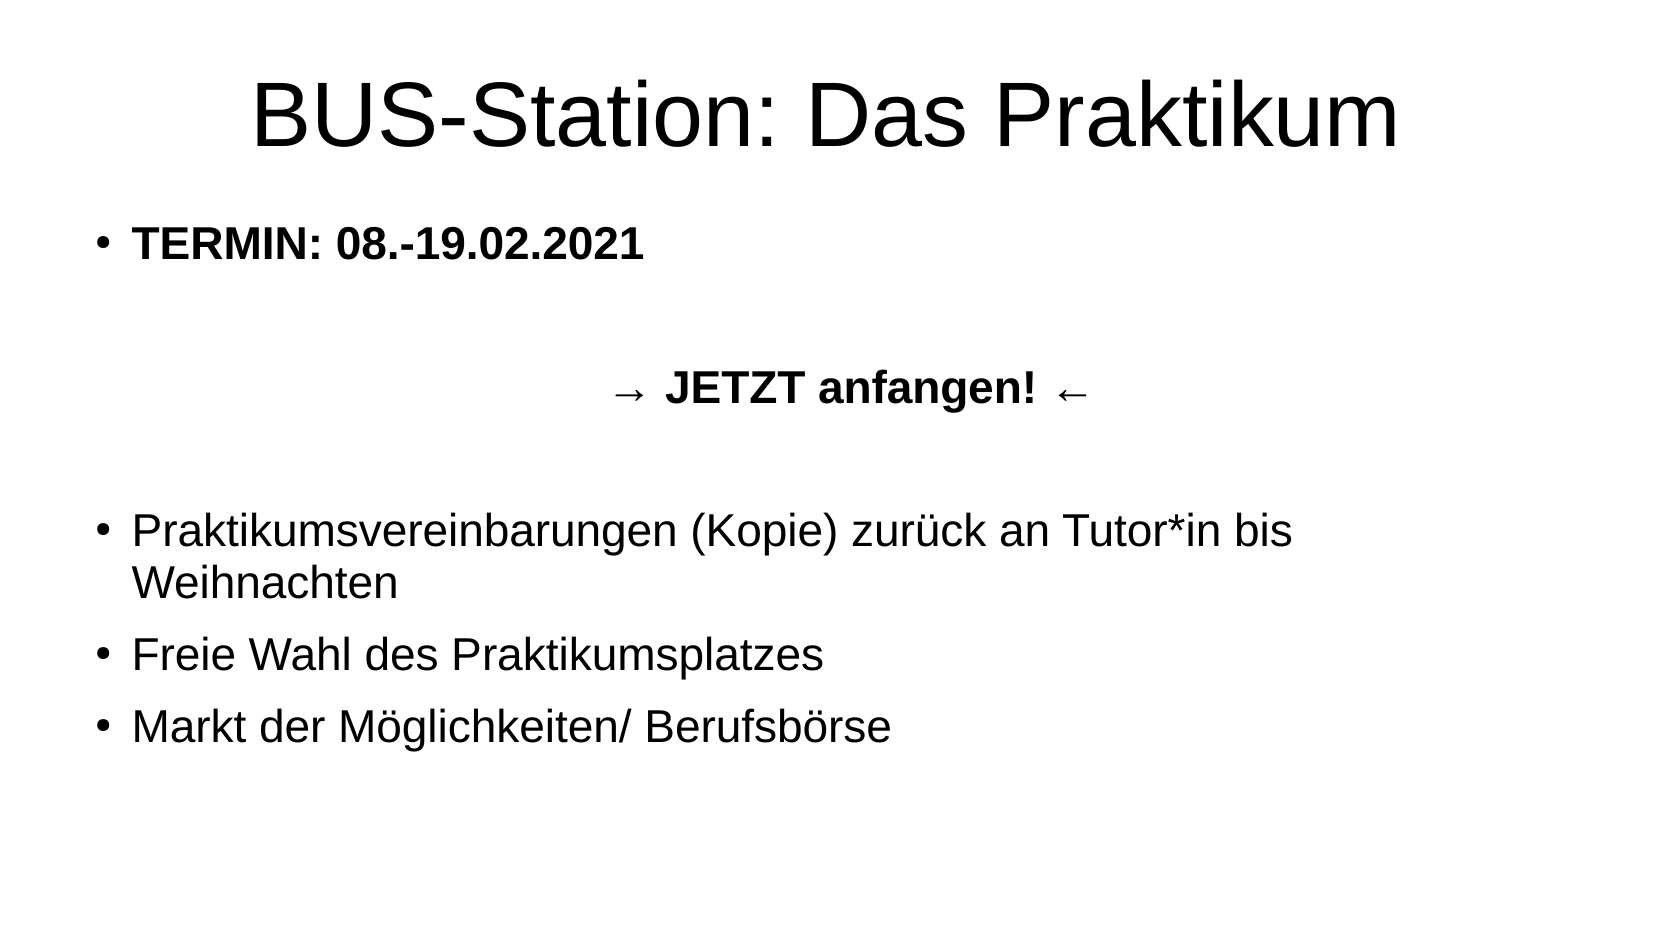

# BUS-Station: Das Praktikum
TERMIN: 08.-19.02.2021
→ JETZT anfangen! ←
Praktikumsvereinbarungen (Kopie) zurück an Tutor*in bis Weihnachten
Freie Wahl des Praktikumsplatzes
Markt der Möglichkeiten/ Berufsbörse